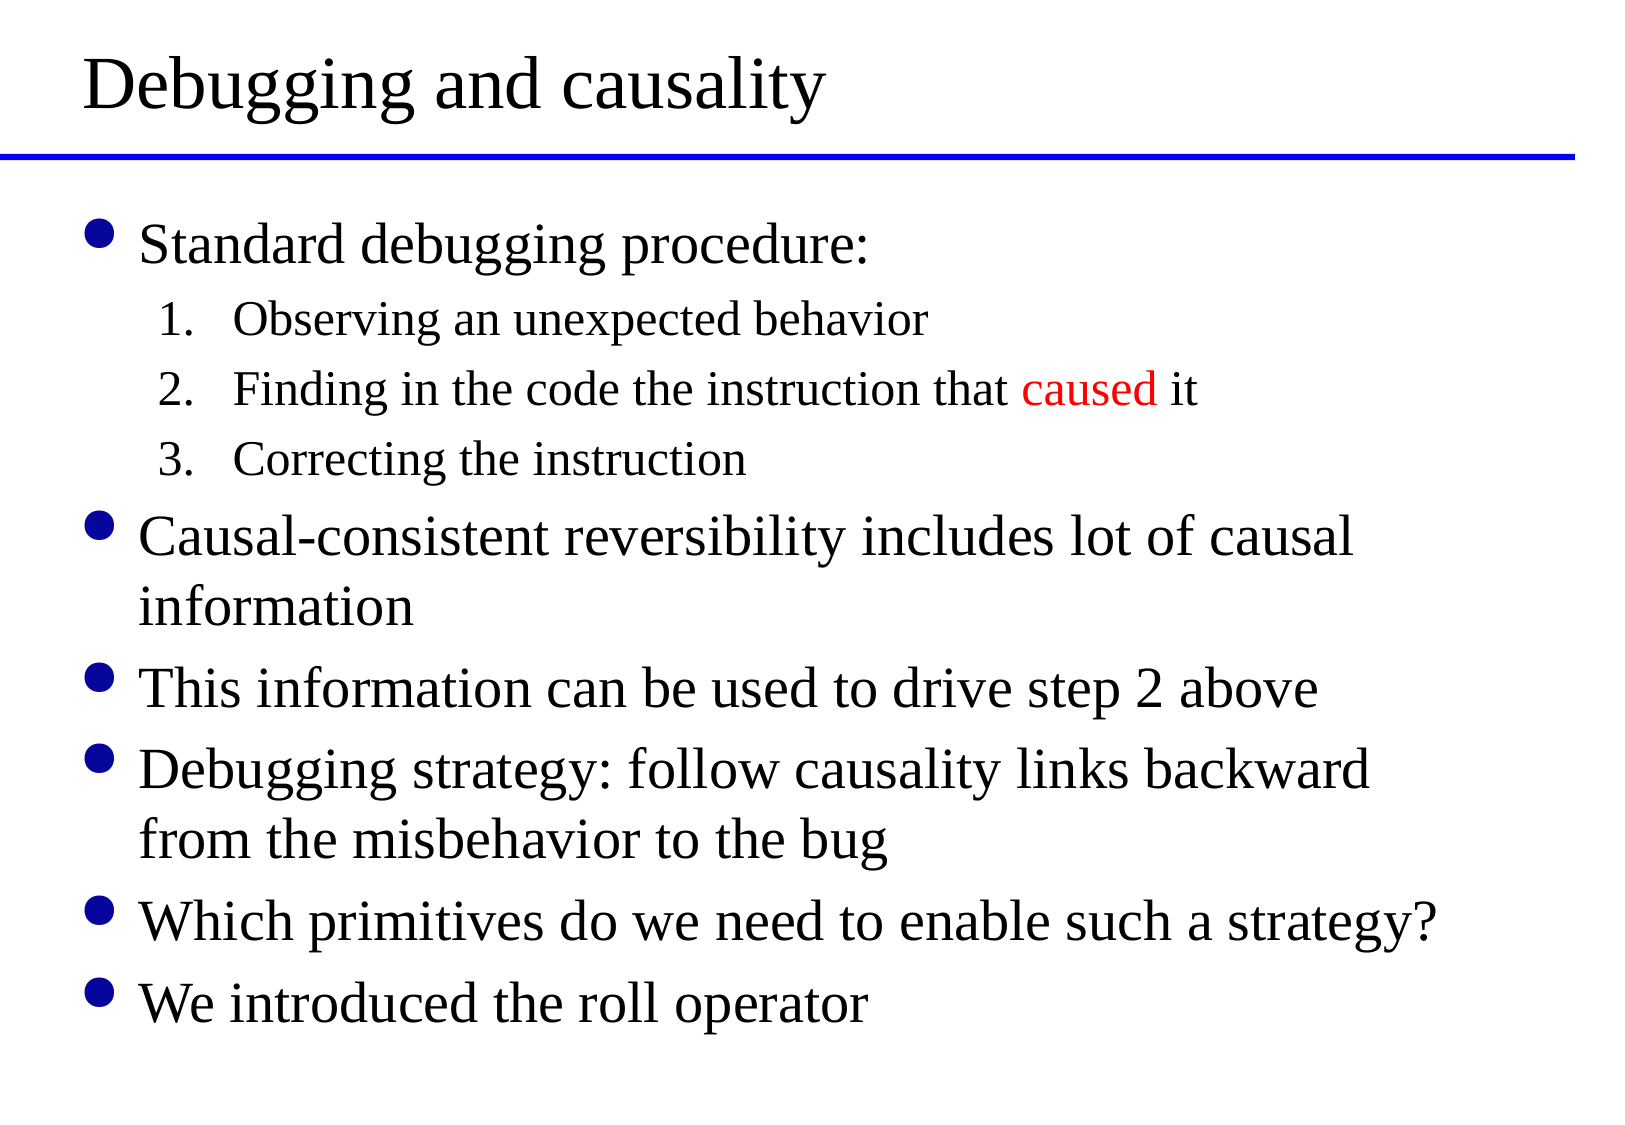

# Debugging and causality
Standard debugging procedure:
Observing an unexpected behavior
Finding in the code the instruction that caused it
Correcting the instruction
Causal-consistent reversibility includes lot of causal information
This information can be used to drive step 2 above
Debugging strategy: follow causality links backward from the misbehavior to the bug
Which primitives do we need to enable such a strategy?
We introduced the roll operator